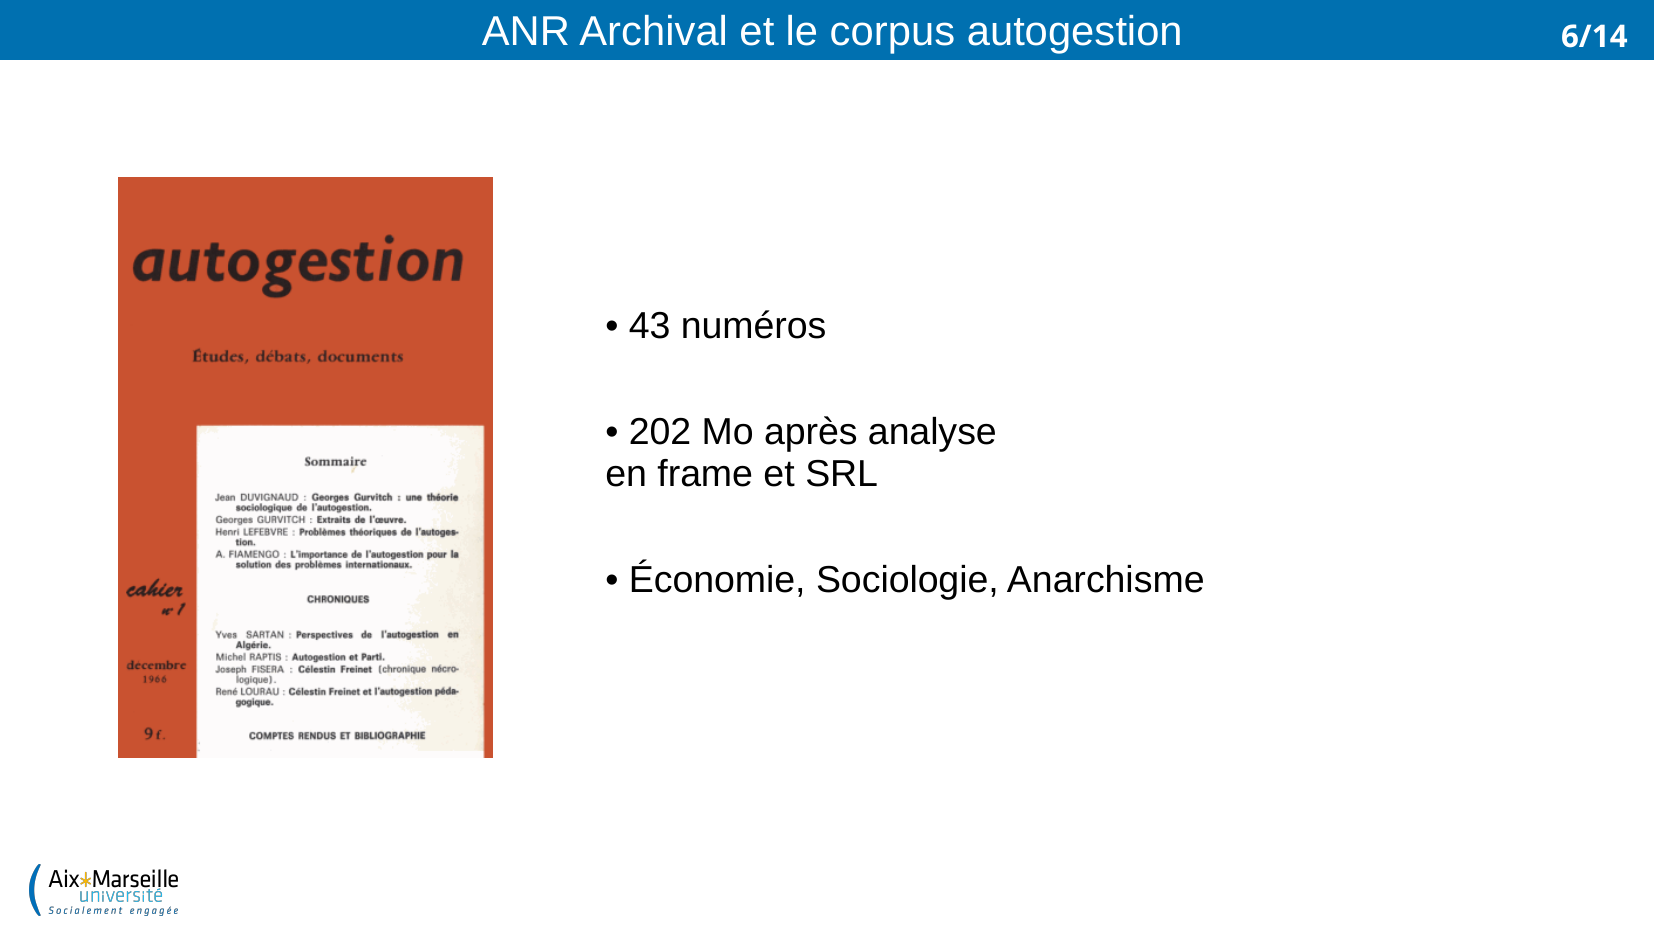

ANR Archival et le corpus autogestion
6/14
• 43 numéros
• 202 Mo après analyse
en frame et SRL
• Économie, Sociologie, Anarchisme